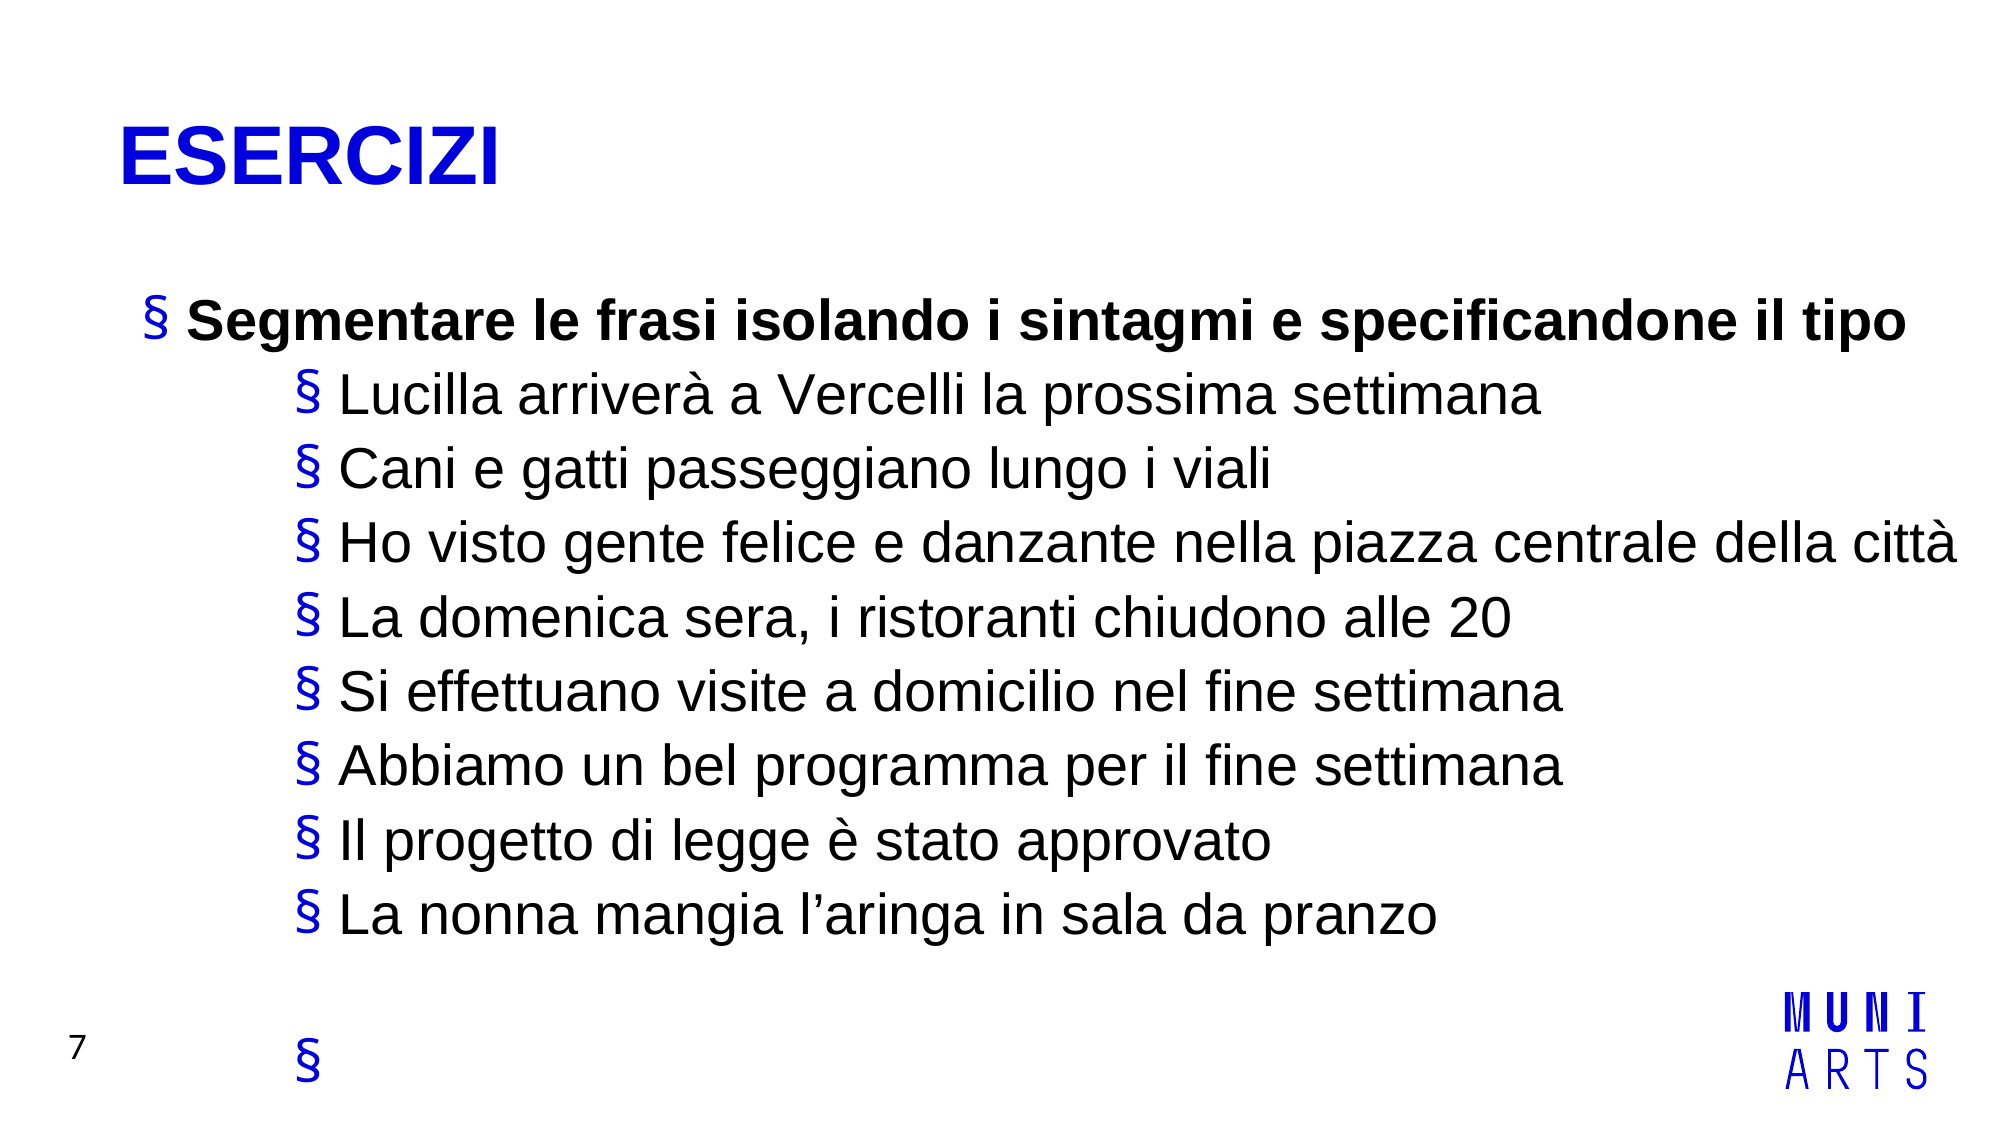

# ESERCIZI
 Segmentare le frasi isolando i sintagmi e specificandone il tipo
 Lucilla arriverà a Vercelli la prossima settimana
 Cani e gatti passeggiano lungo i viali
 Ho visto gente felice e danzante nella piazza centrale della città
 La domenica sera, i ristoranti chiudono alle 20
 Si effettuano visite a domicilio nel fine settimana
 Abbiamo un bel programma per il fine settimana
 Il progetto di legge è stato approvato
 La nonna mangia l’aringa in sala da pranzo
7